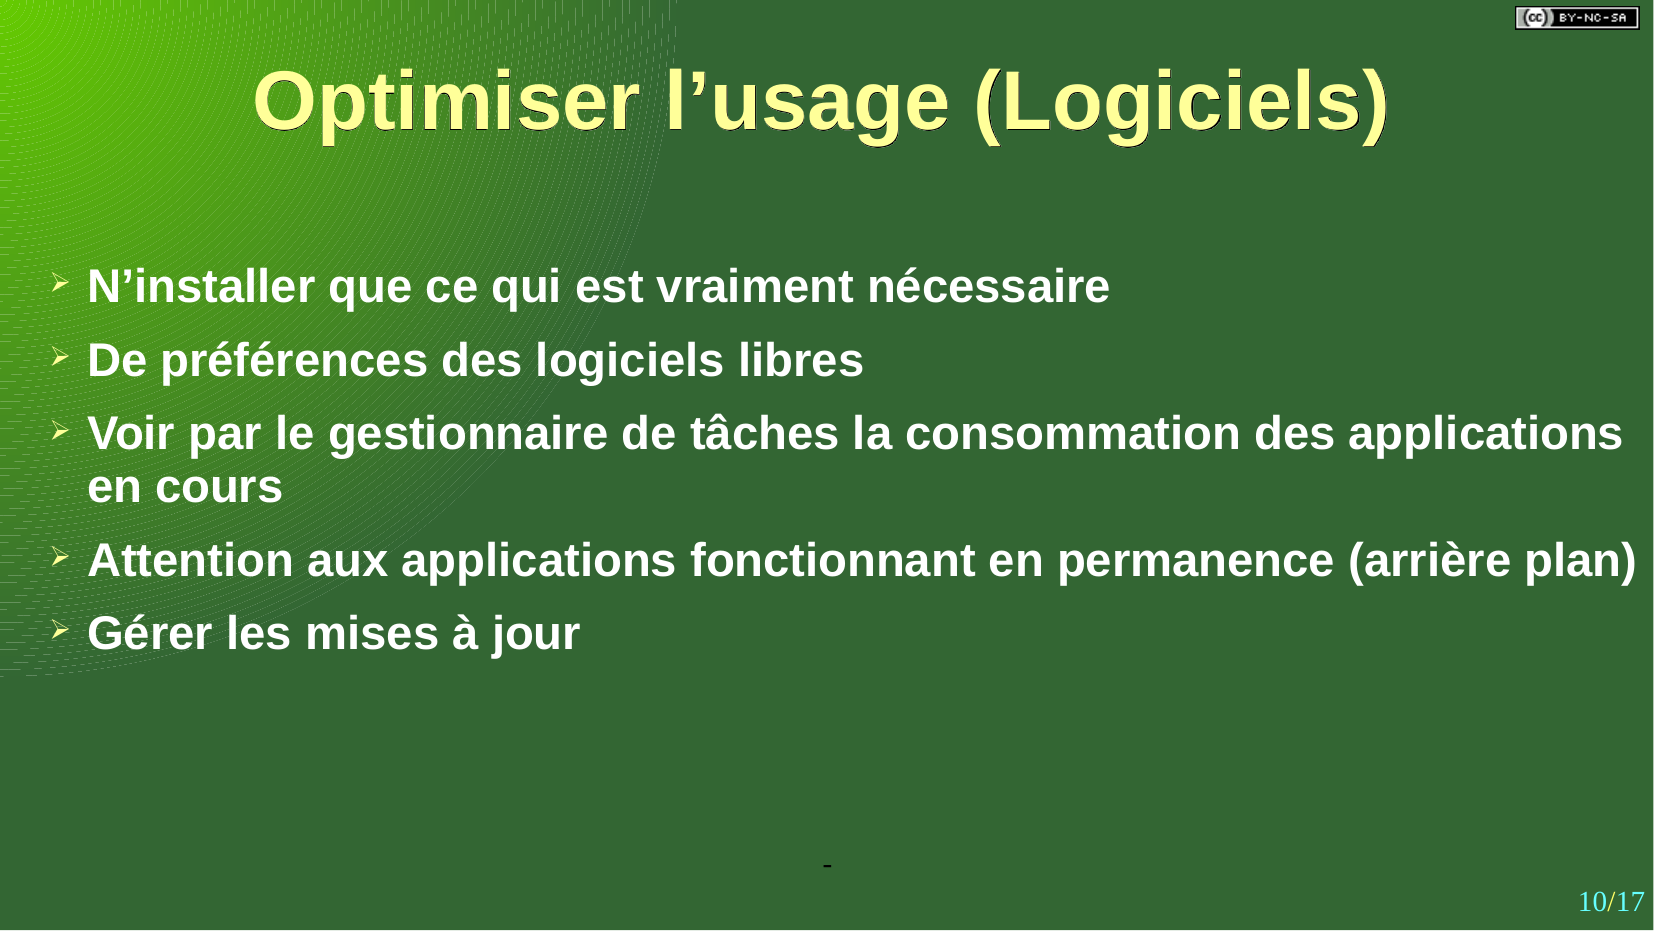

# Optimiser l’usage (Logiciels)
N’installer que ce qui est vraiment nécessaire
De préférences des logiciels libres
Voir par le gestionnaire de tâches la consommation des applications en cours
Attention aux applications fonctionnant en permanence (arrière plan)
Gérer les mises à jour
-
10